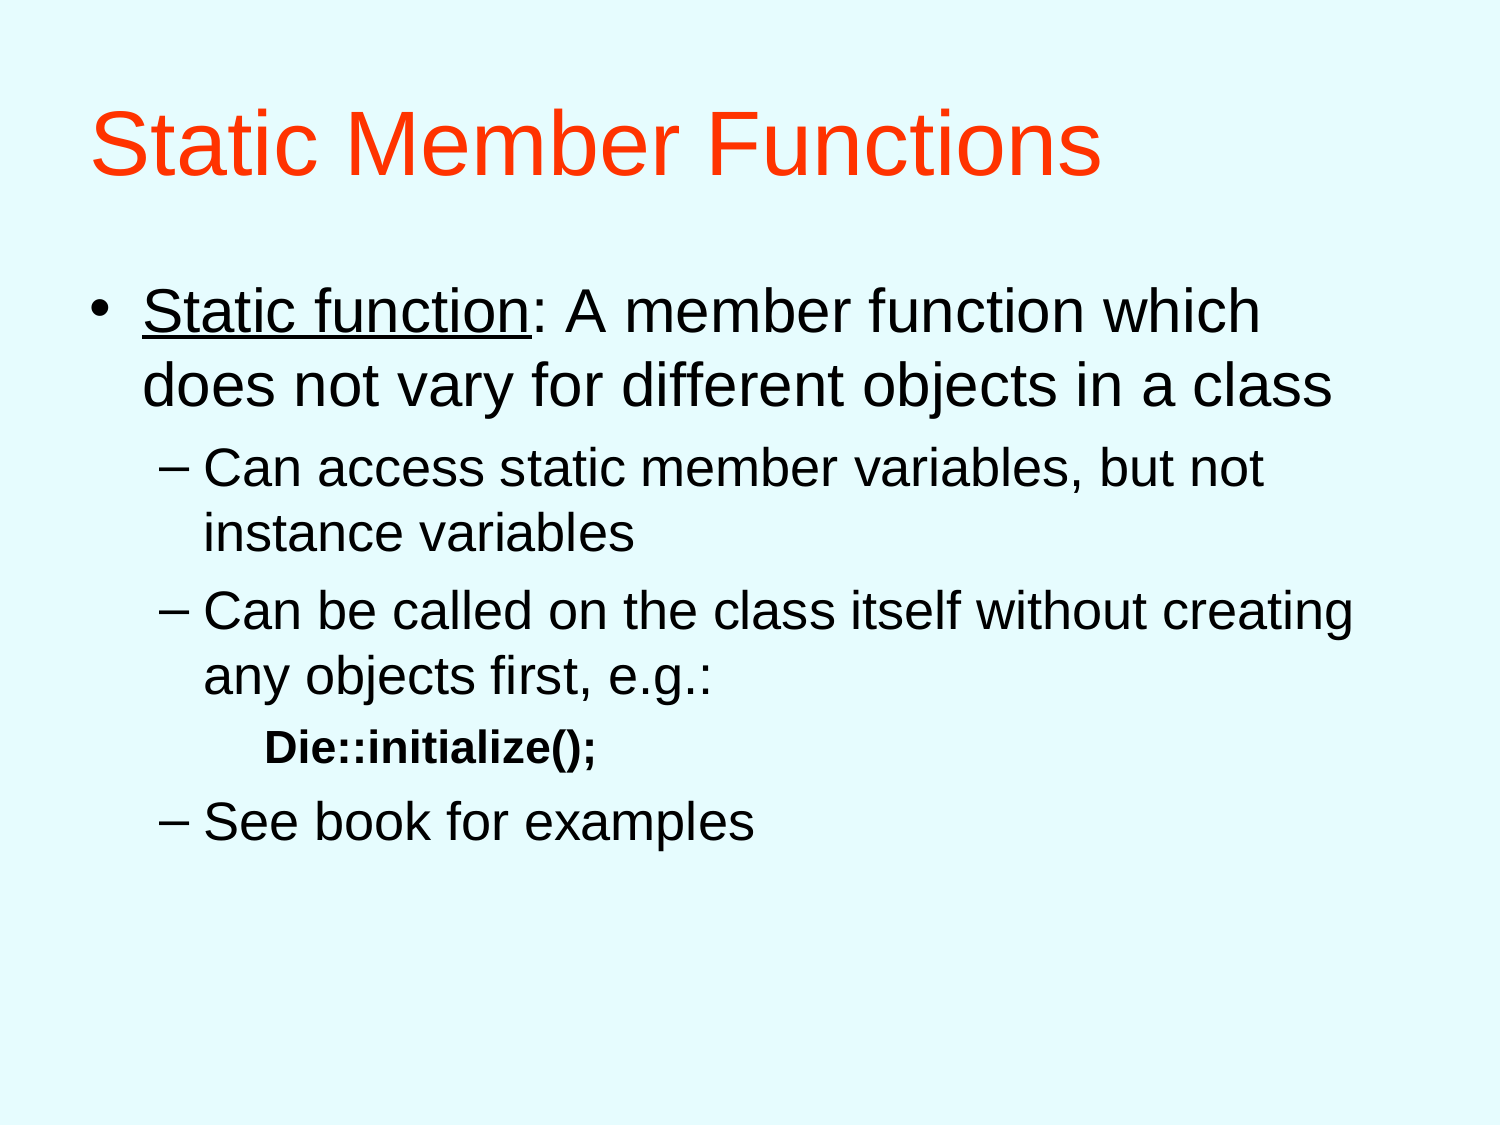

# Static Member Functions
Static function: A member function which does not vary for different objects in a class
Can access static member variables, but not instance variables
Can be called on the class itself without creating any objects first, e.g.:
Die::initialize();
See book for examples